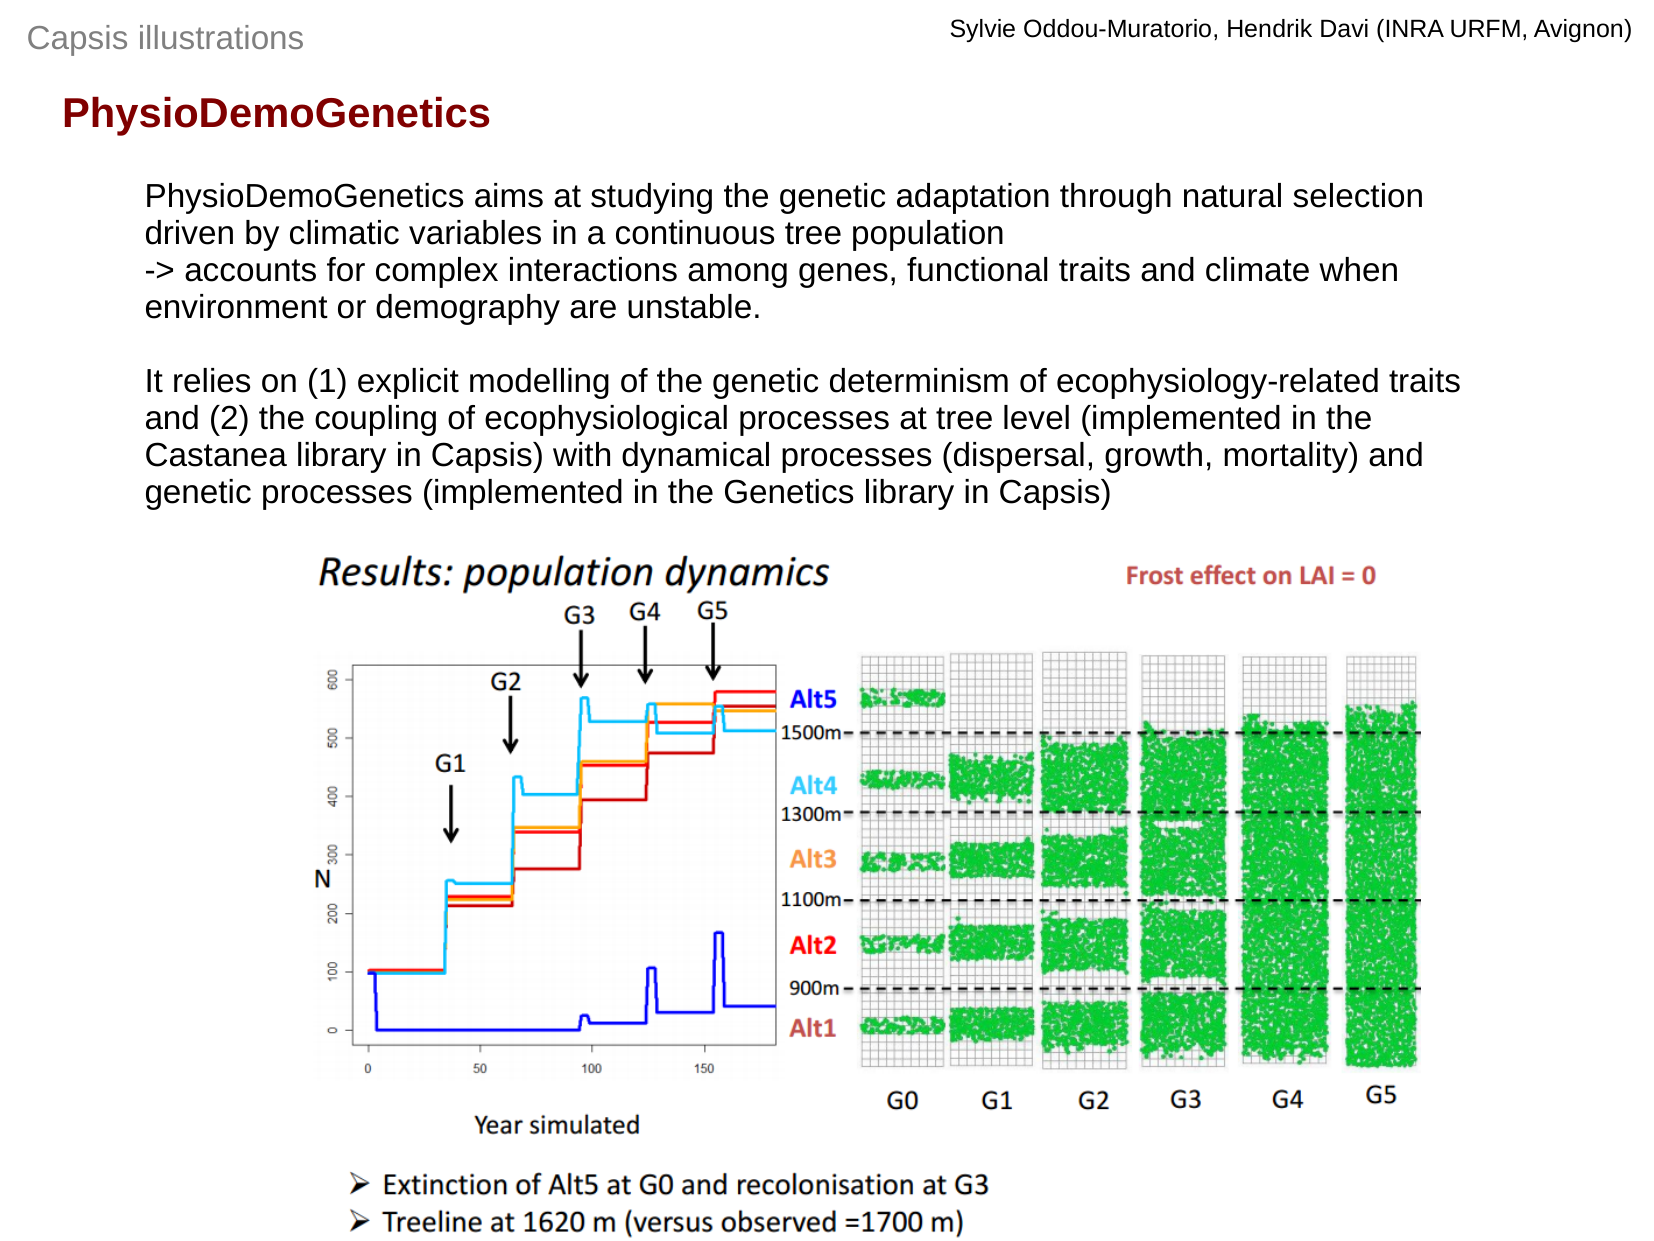

Sylvie Oddou-Muratorio, Hendrik Davi (INRA URFM, Avignon)
Capsis illustrations
PhysioDemoGenetics
PhysioDemoGenetics aims at studying the genetic adaptation through natural selection driven by climatic variables in a continuous tree population
-> accounts for complex interactions among genes, functional traits and climate when environment or demography are unstable.
It relies on (1) explicit modelling of the genetic determinism of ecophysiology-related traits and (2) the coupling of ecophysiological processes at tree level (implemented in the Castanea library in Capsis) with dynamical processes (dispersal, growth, mortality) and genetic processes (implemented in the Genetics library in Capsis)